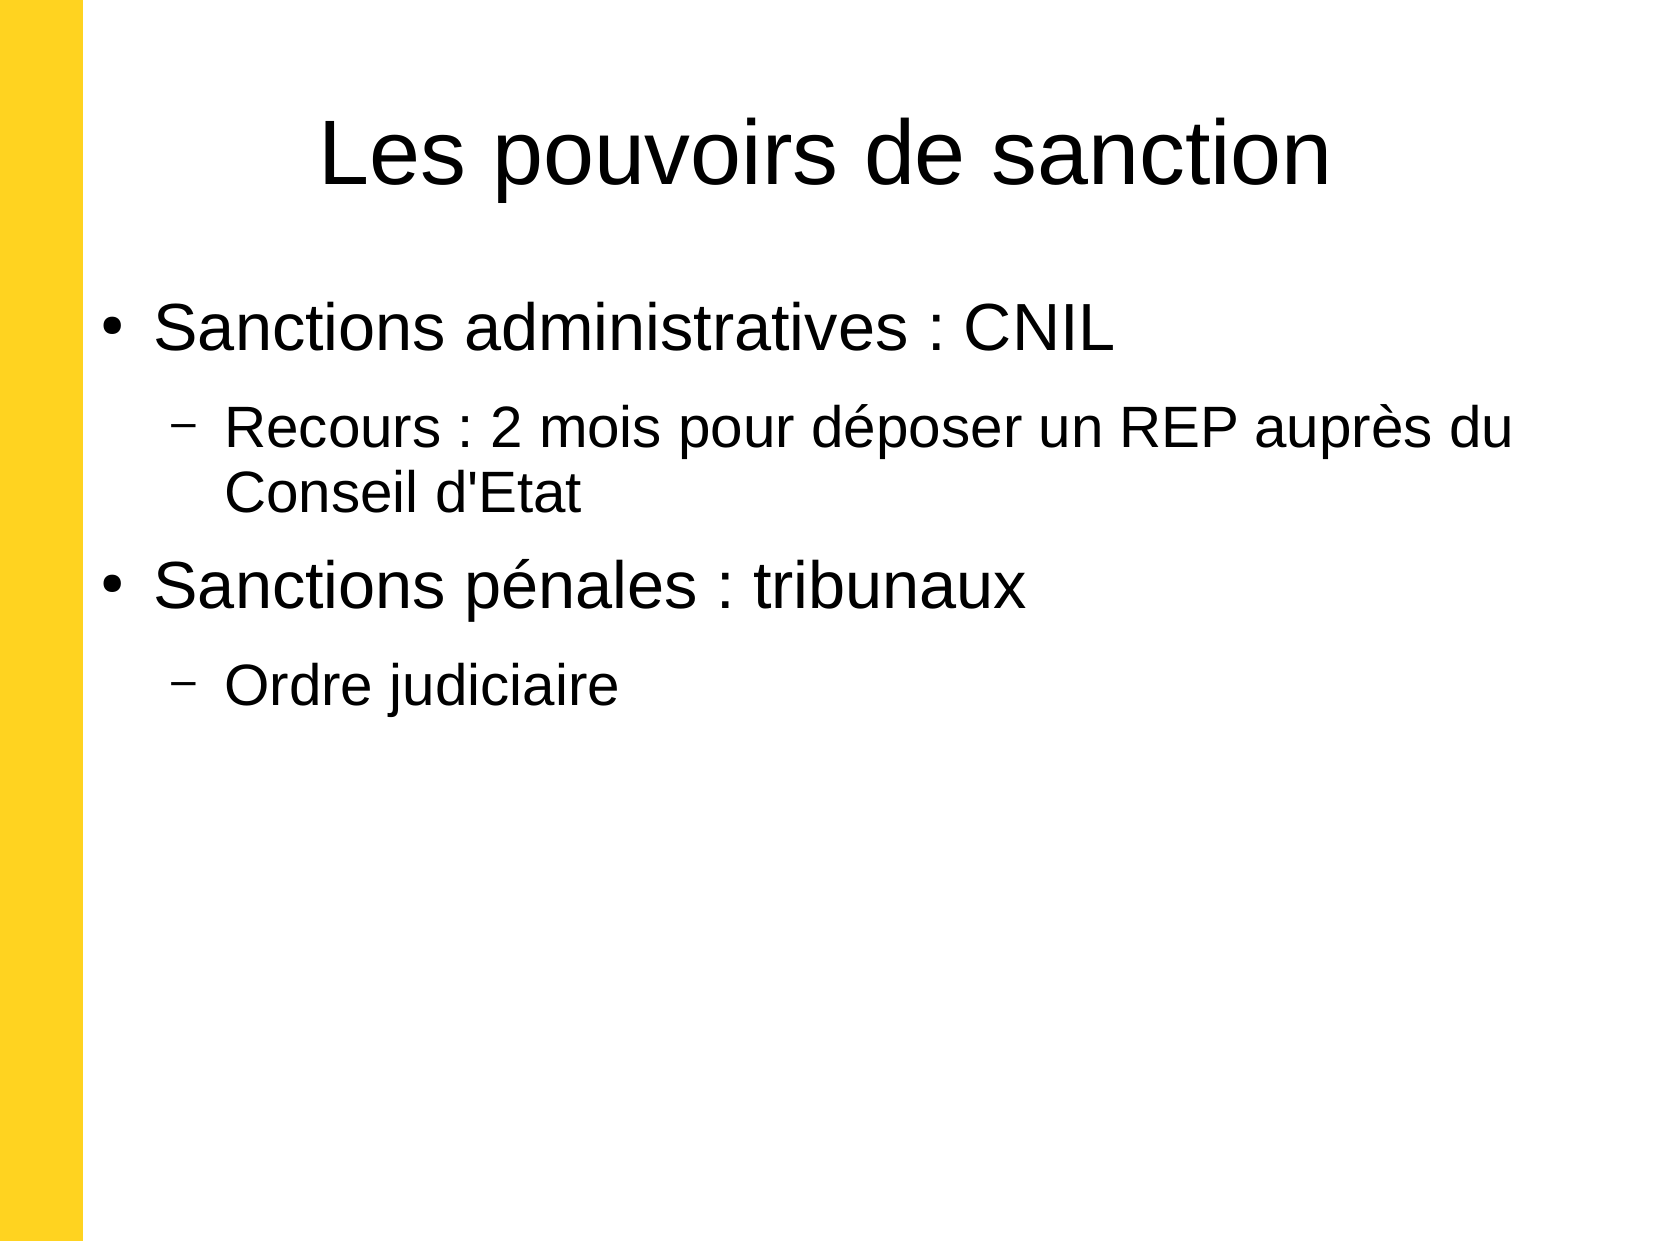

# Les pouvoirs de sanction
Sanctions administratives : CNIL
Recours : 2 mois pour déposer un REP auprès du Conseil d'Etat
Sanctions pénales : tribunaux
Ordre judiciaire